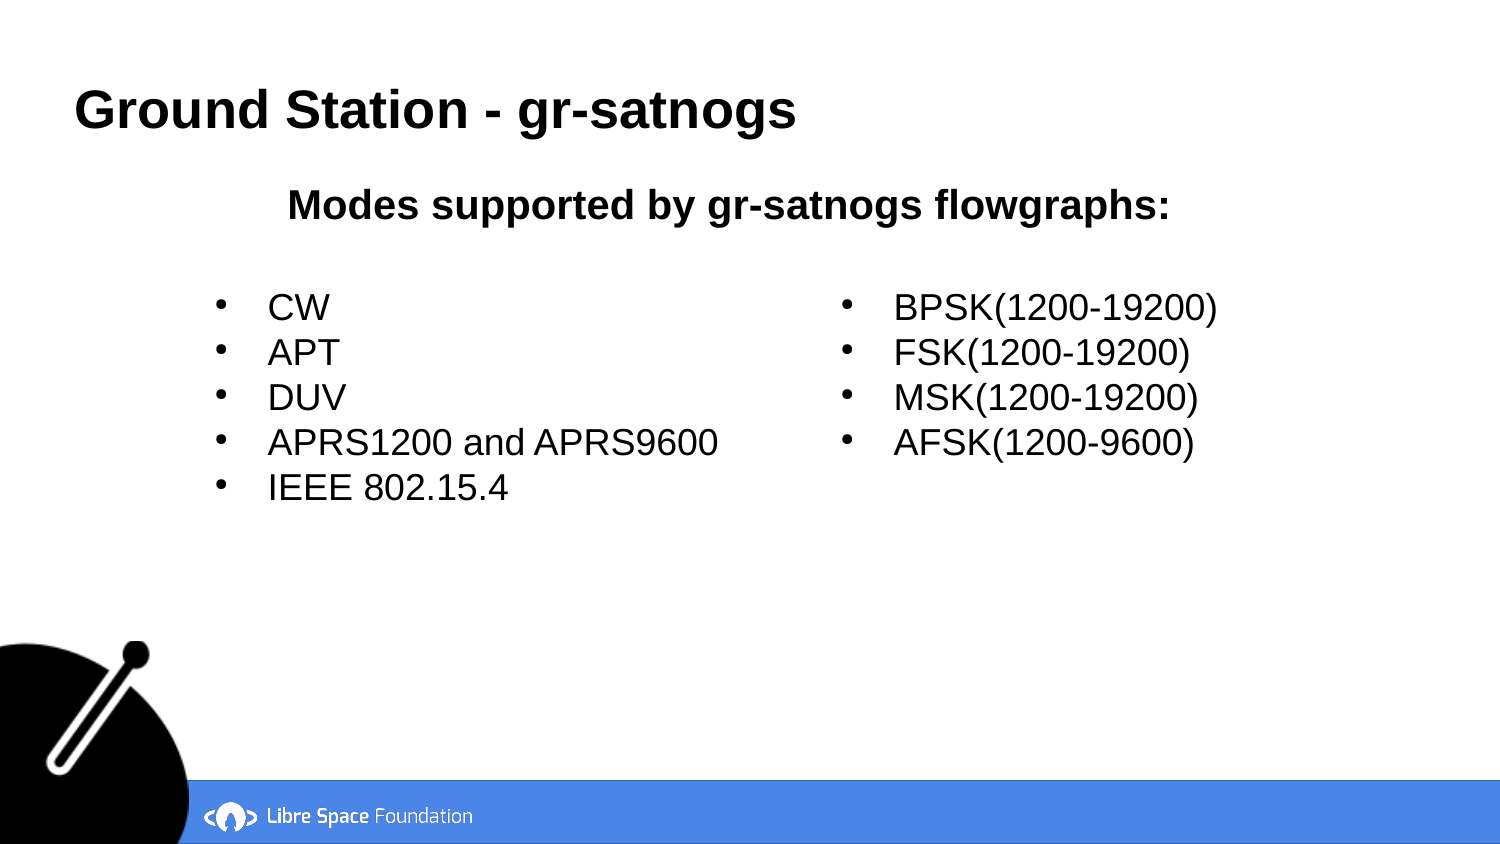

# Ground Station - gr-satnogs
Modes supported by gr-satnogs flowgraphs:
CW
APT
DUV
APRS1200 and APRS9600
IEEE 802.15.4
BPSK(1200-19200)
FSK(1200-19200)
MSK(1200-19200)
AFSK(1200-9600)